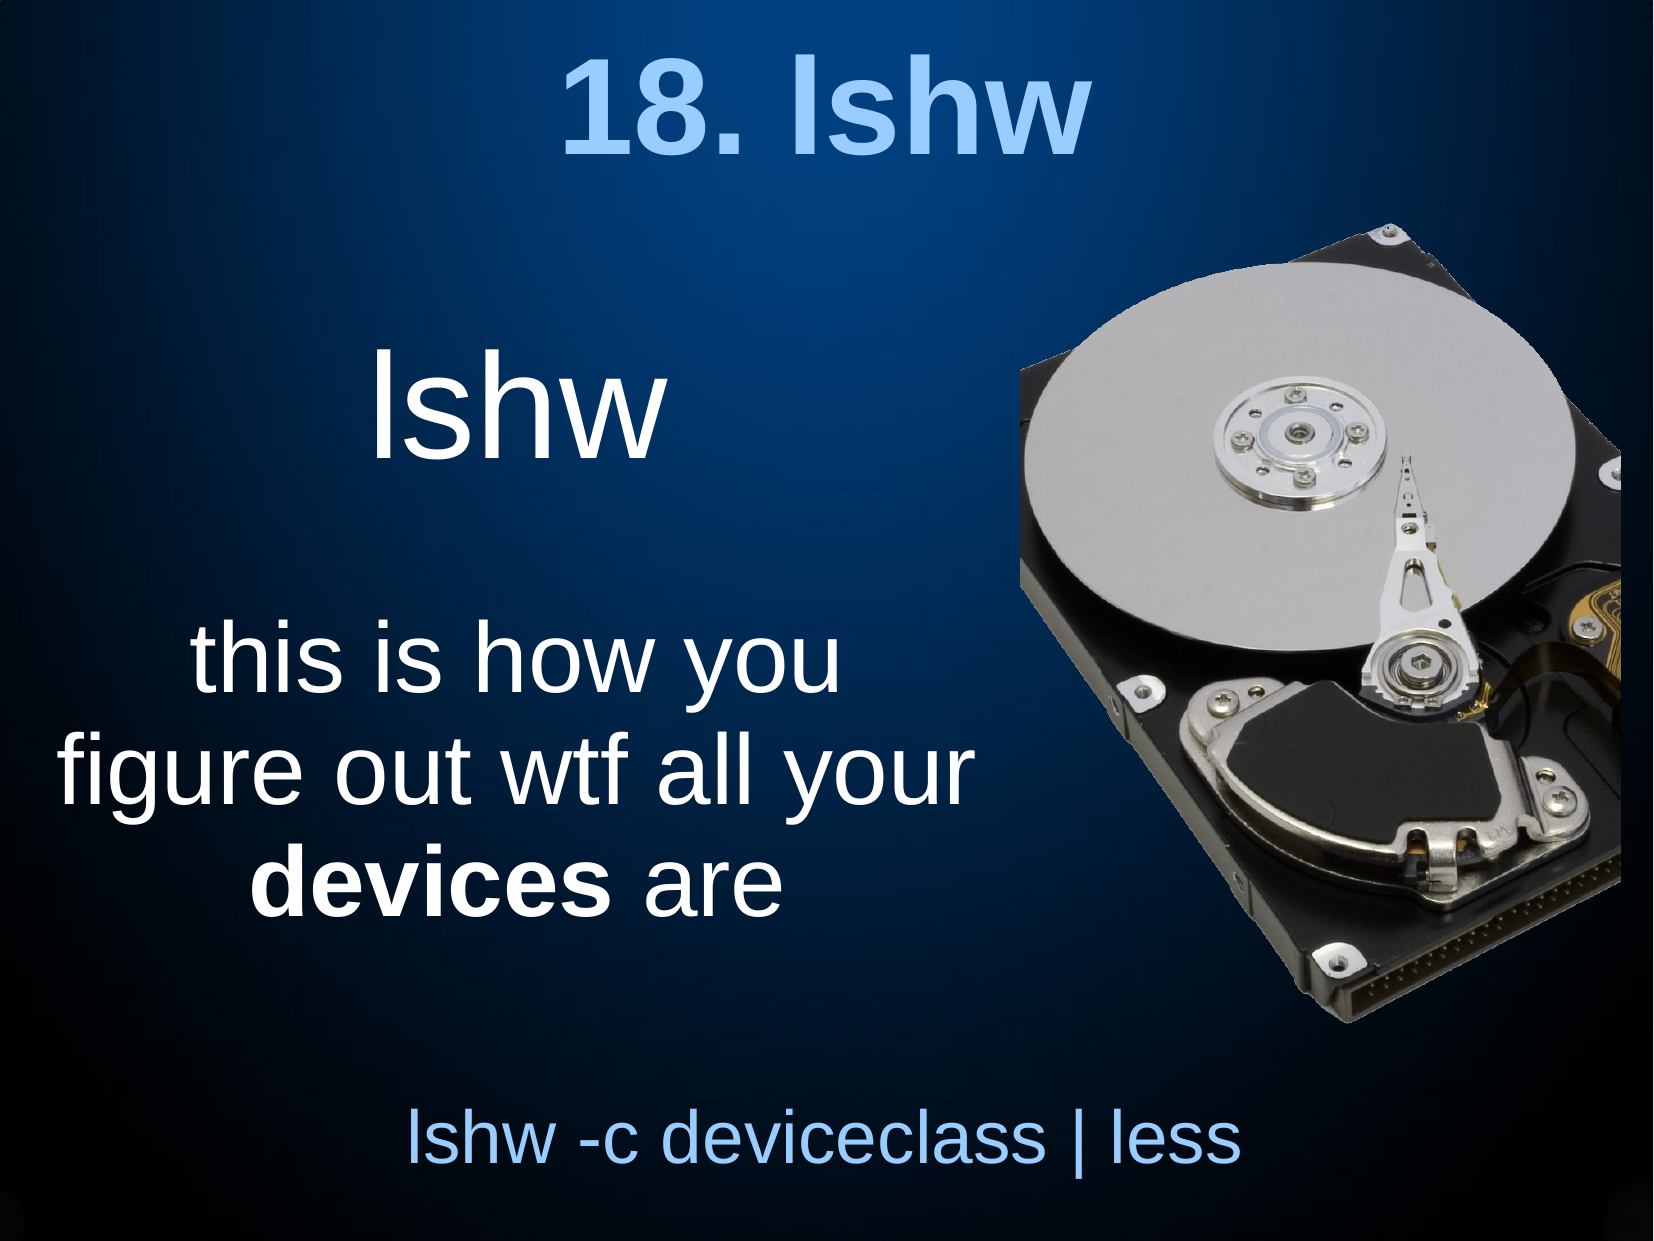

# 18. lshw
lshw
this is how you
figure out wtf all your devices are
lshw -c deviceclass | less